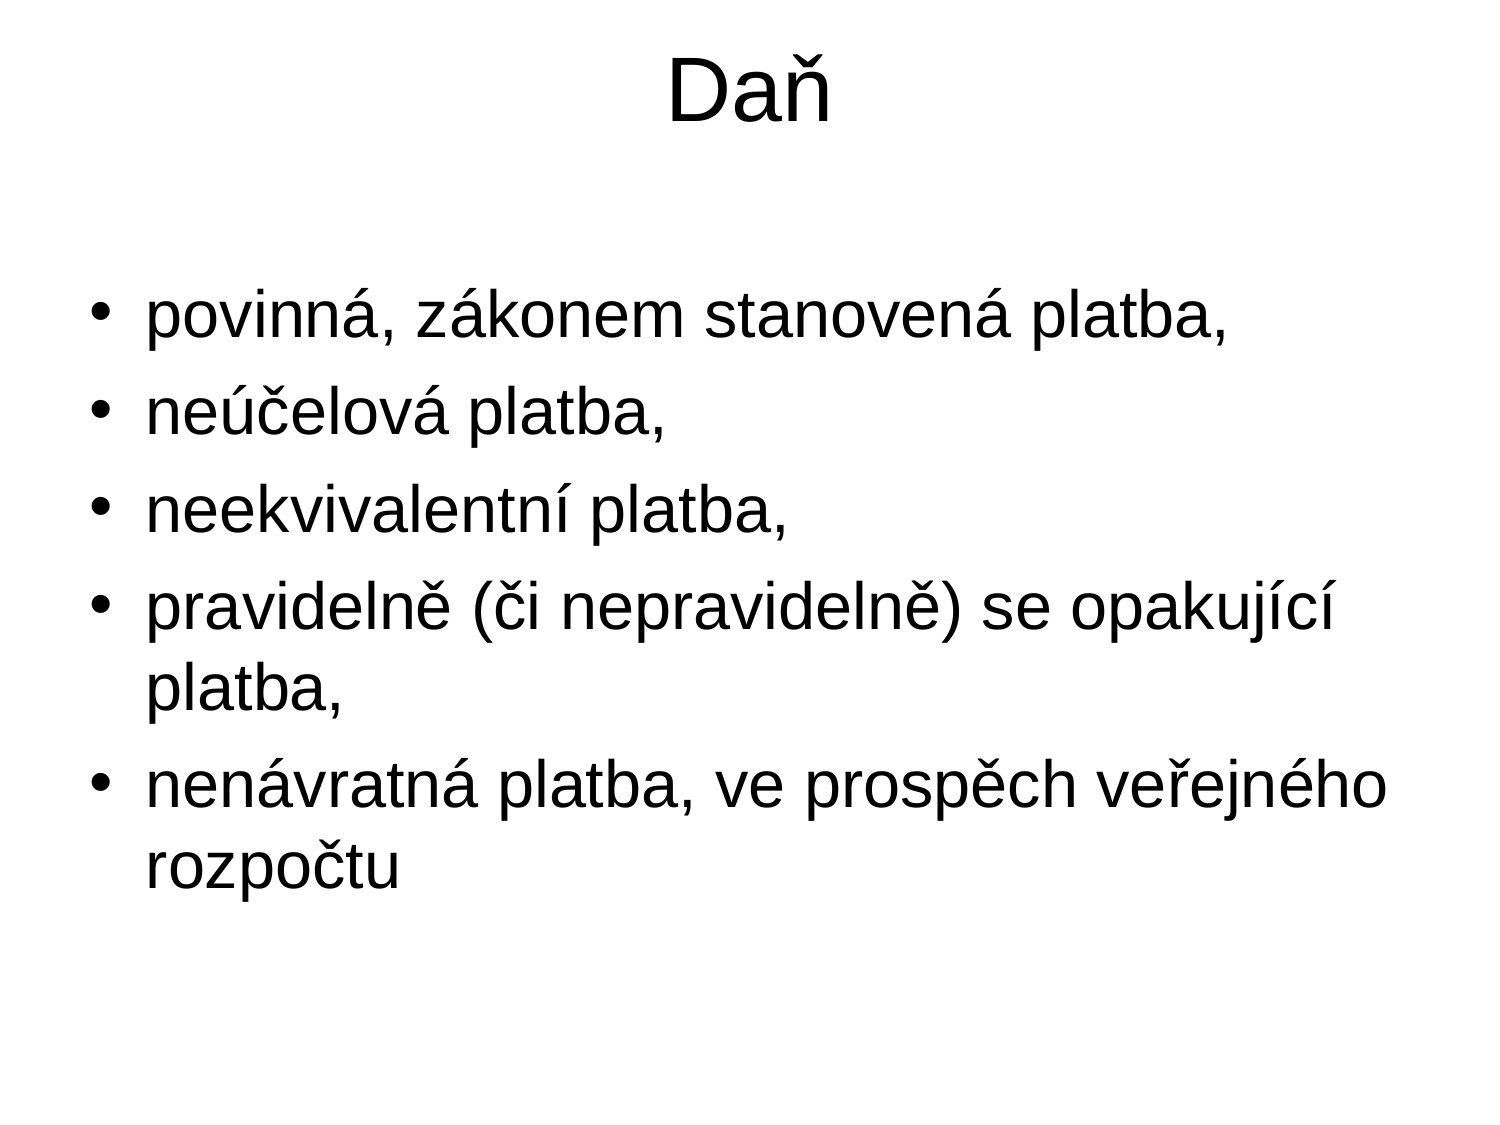

# Daň
povinná, zákonem stanovená platba,
neúčelová platba,
neekvivalentní platba,
pravidelně (či nepravidelně) se opakující platba,
nenávratná platba, ve prospěch veřejného rozpočtu